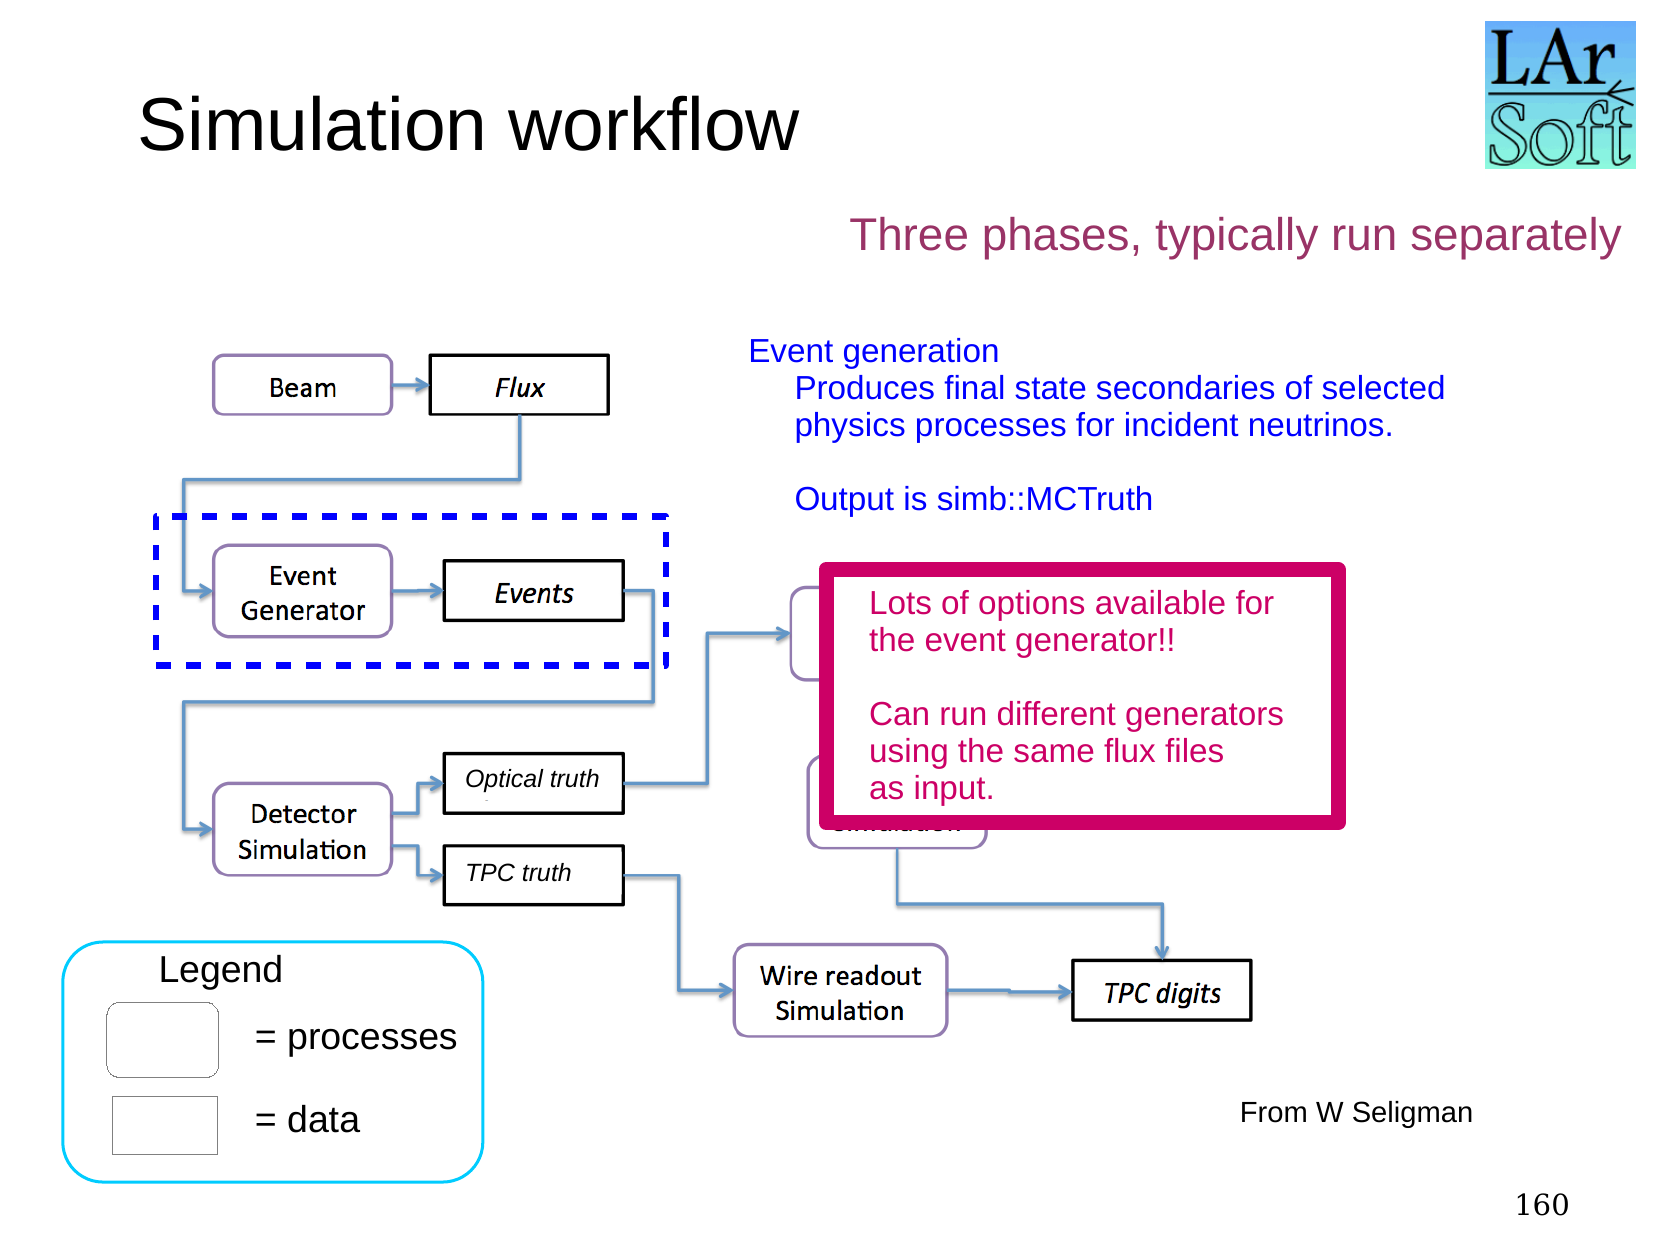

Simulation workflow
Three phases, typically run separately
Event generation
 Produces final state secondaries of selected
 physics processes for incident neutrinos.
 Output is simb::MCTruth
Lots of options available for
the event generator!!
Can run different generators
using the same flux files
as input.
Optical truth
TPC truth
Legend
= processes
From W Seligman
= data
160